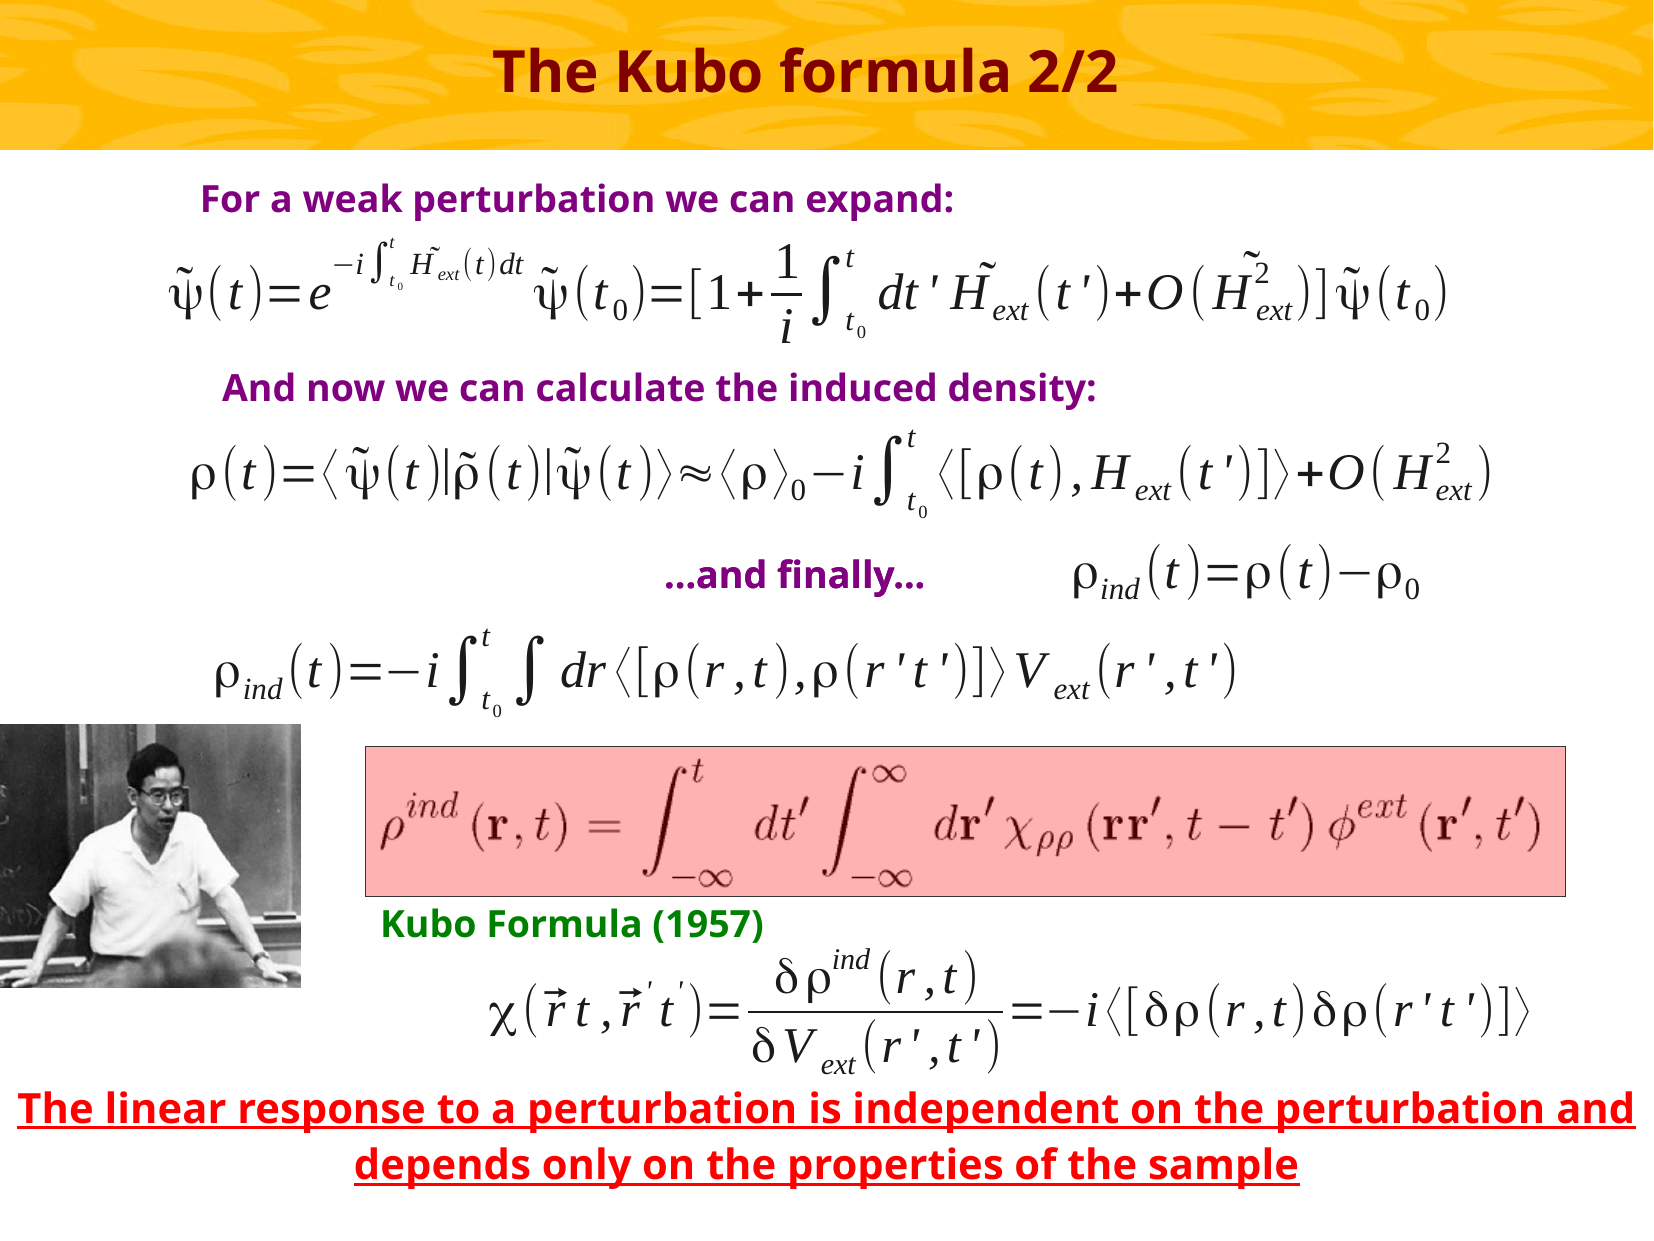

The Kubo formula 2/2
For a weak perturbation we can expand:
And now we can calculate the induced density:
...and finally...
...and finally...
Kubo Formula (1957)
The linear response to a perturbation is independent on the perturbation and depends only on the properties of the sample